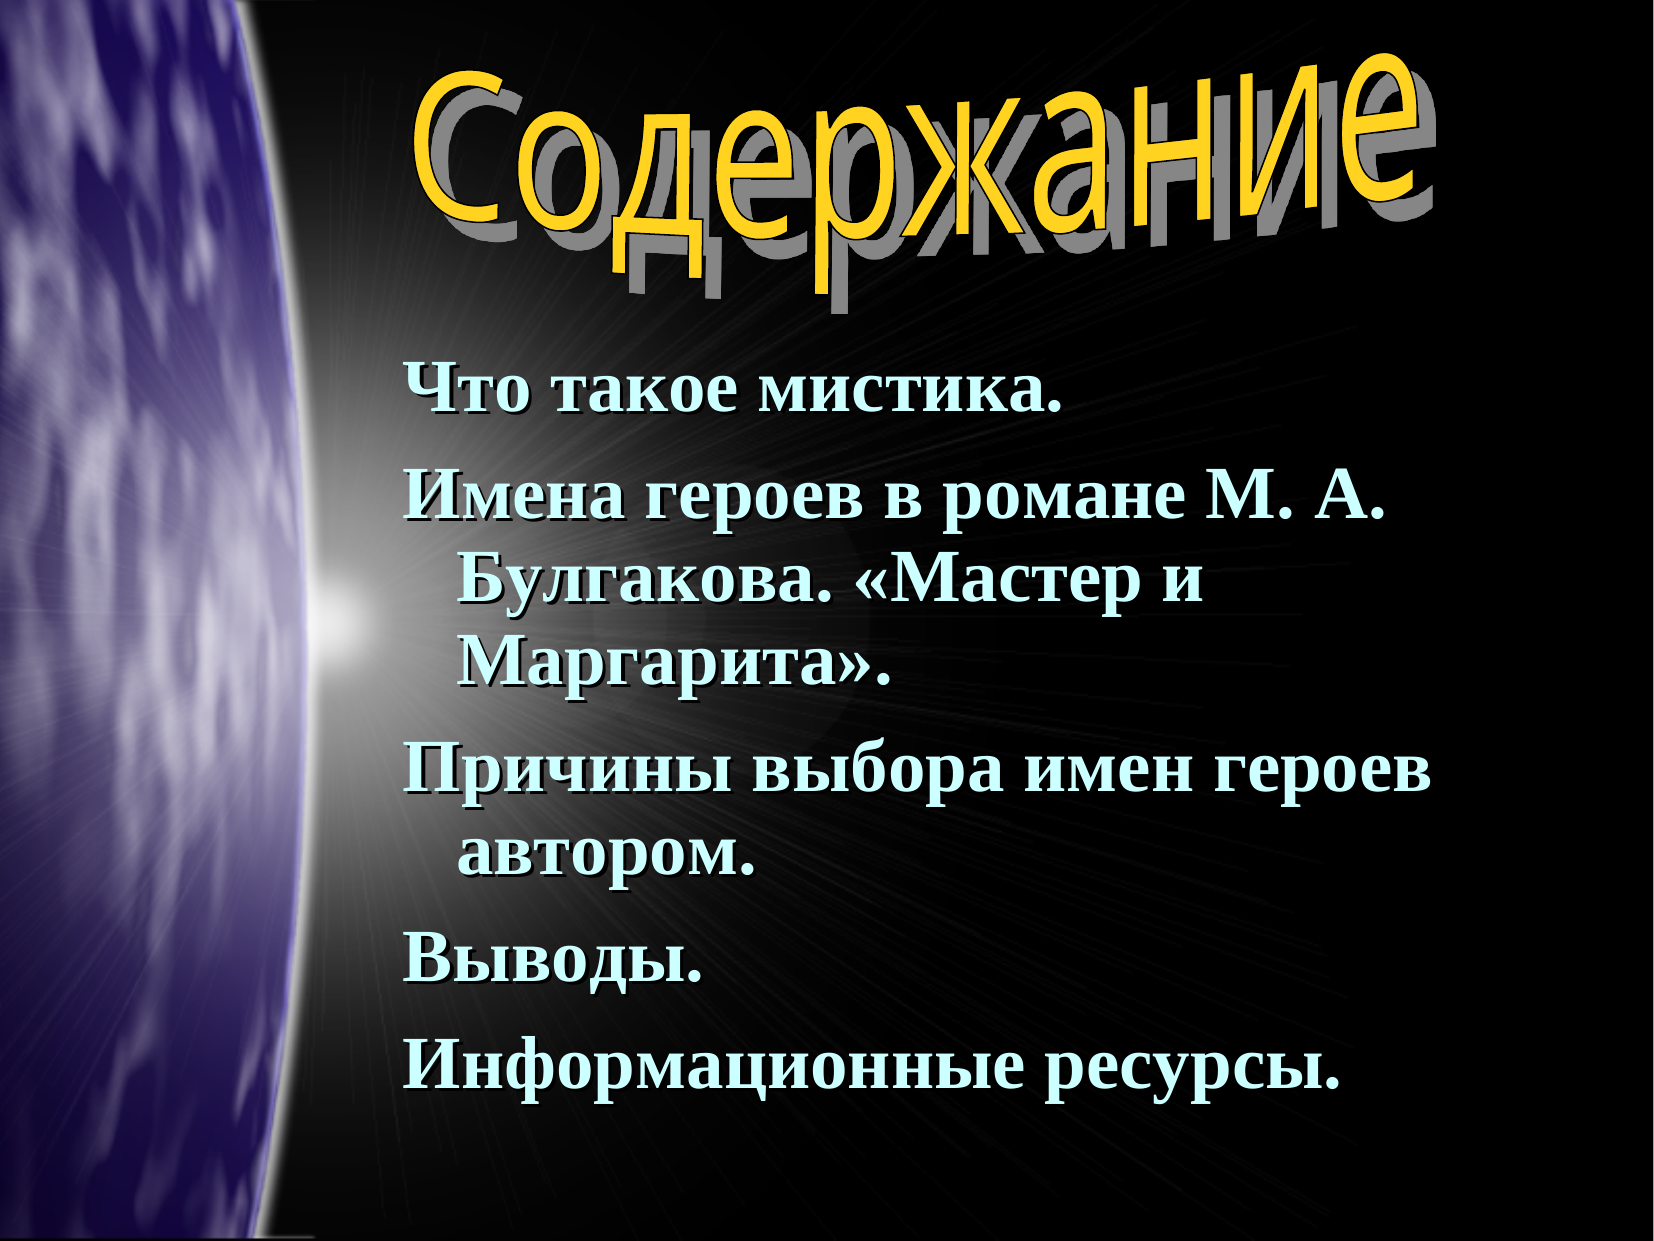

Содержание
# Что такое мистика.
Имена героев в романе М. А. Булгакова. «Мастер и Маргарита».
Причины выбора имен героев автором.
Выводы.
Информационные ресурсы.